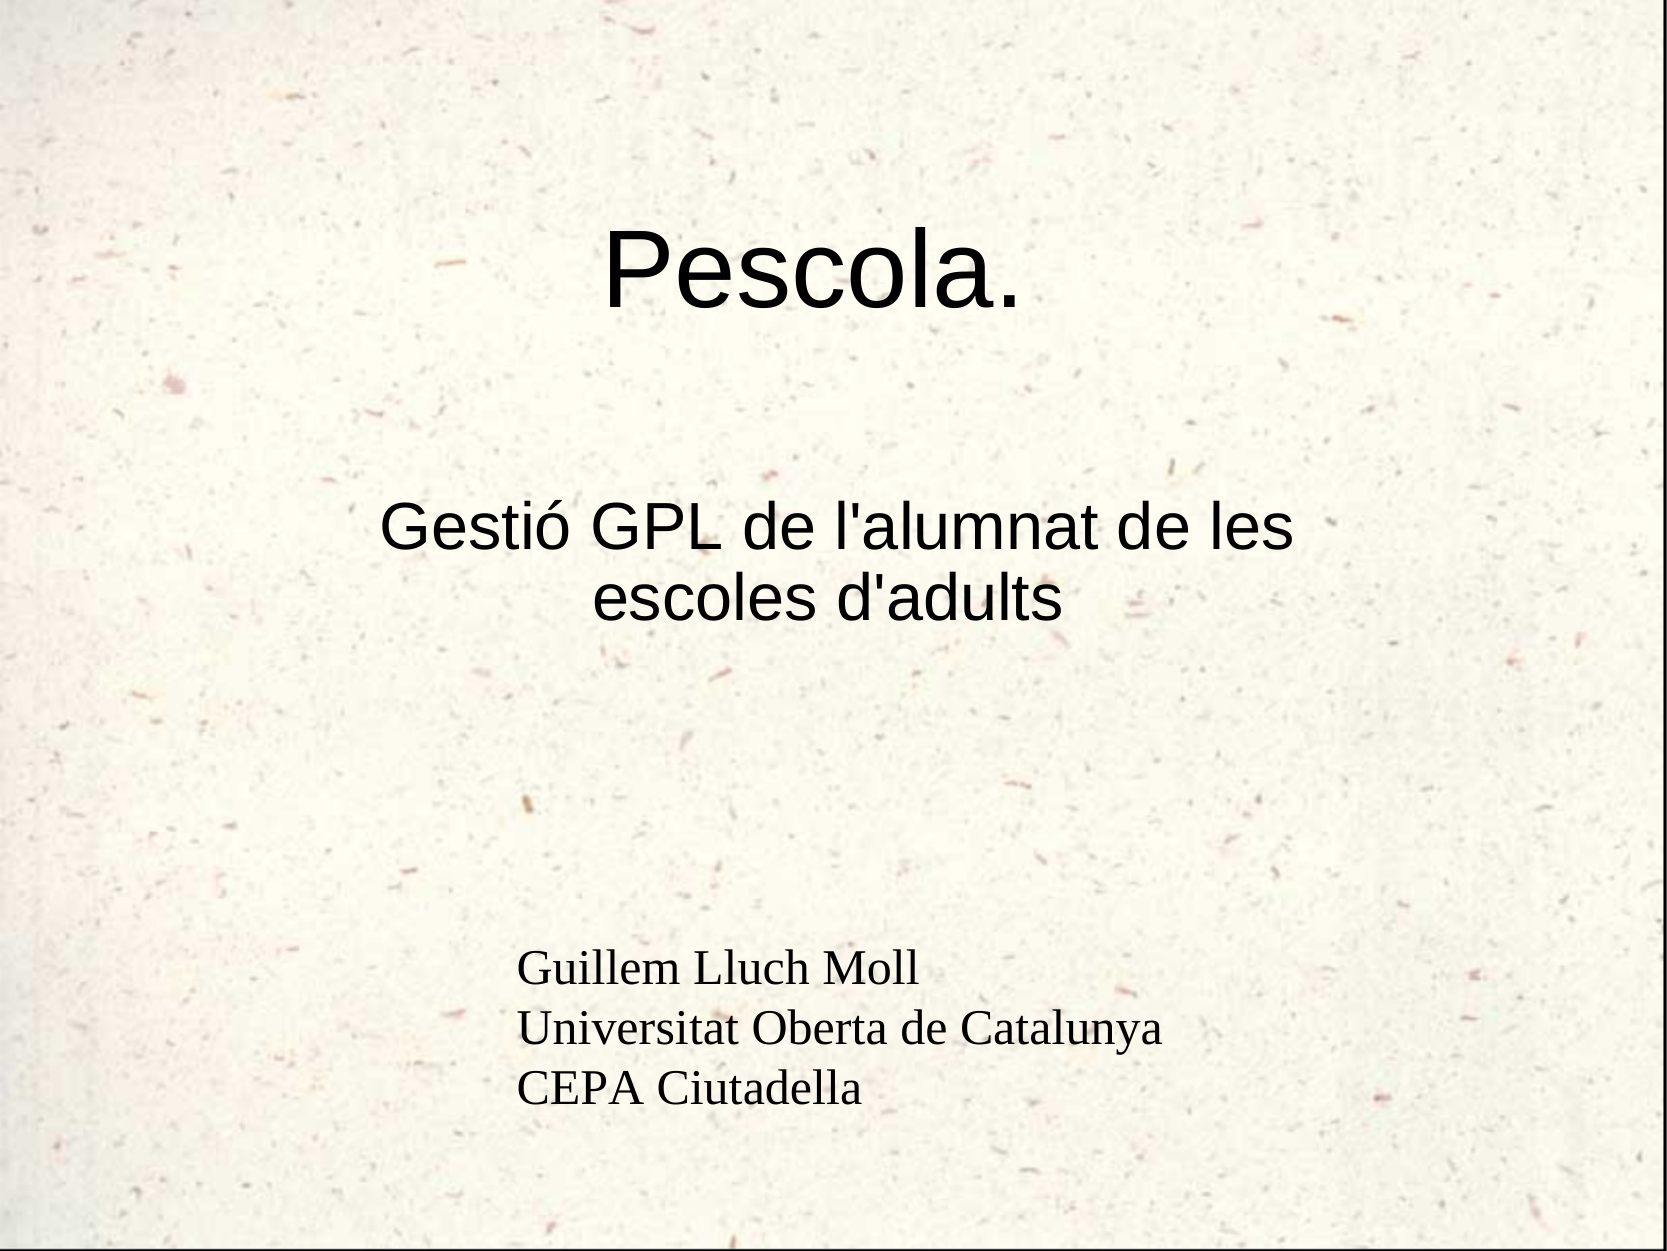

# Pescola.
Gestió GPL de l'alumnat de les escoles d'adults
Guillem Lluch Moll
Universitat Oberta de Catalunya
CEPA Ciutadella